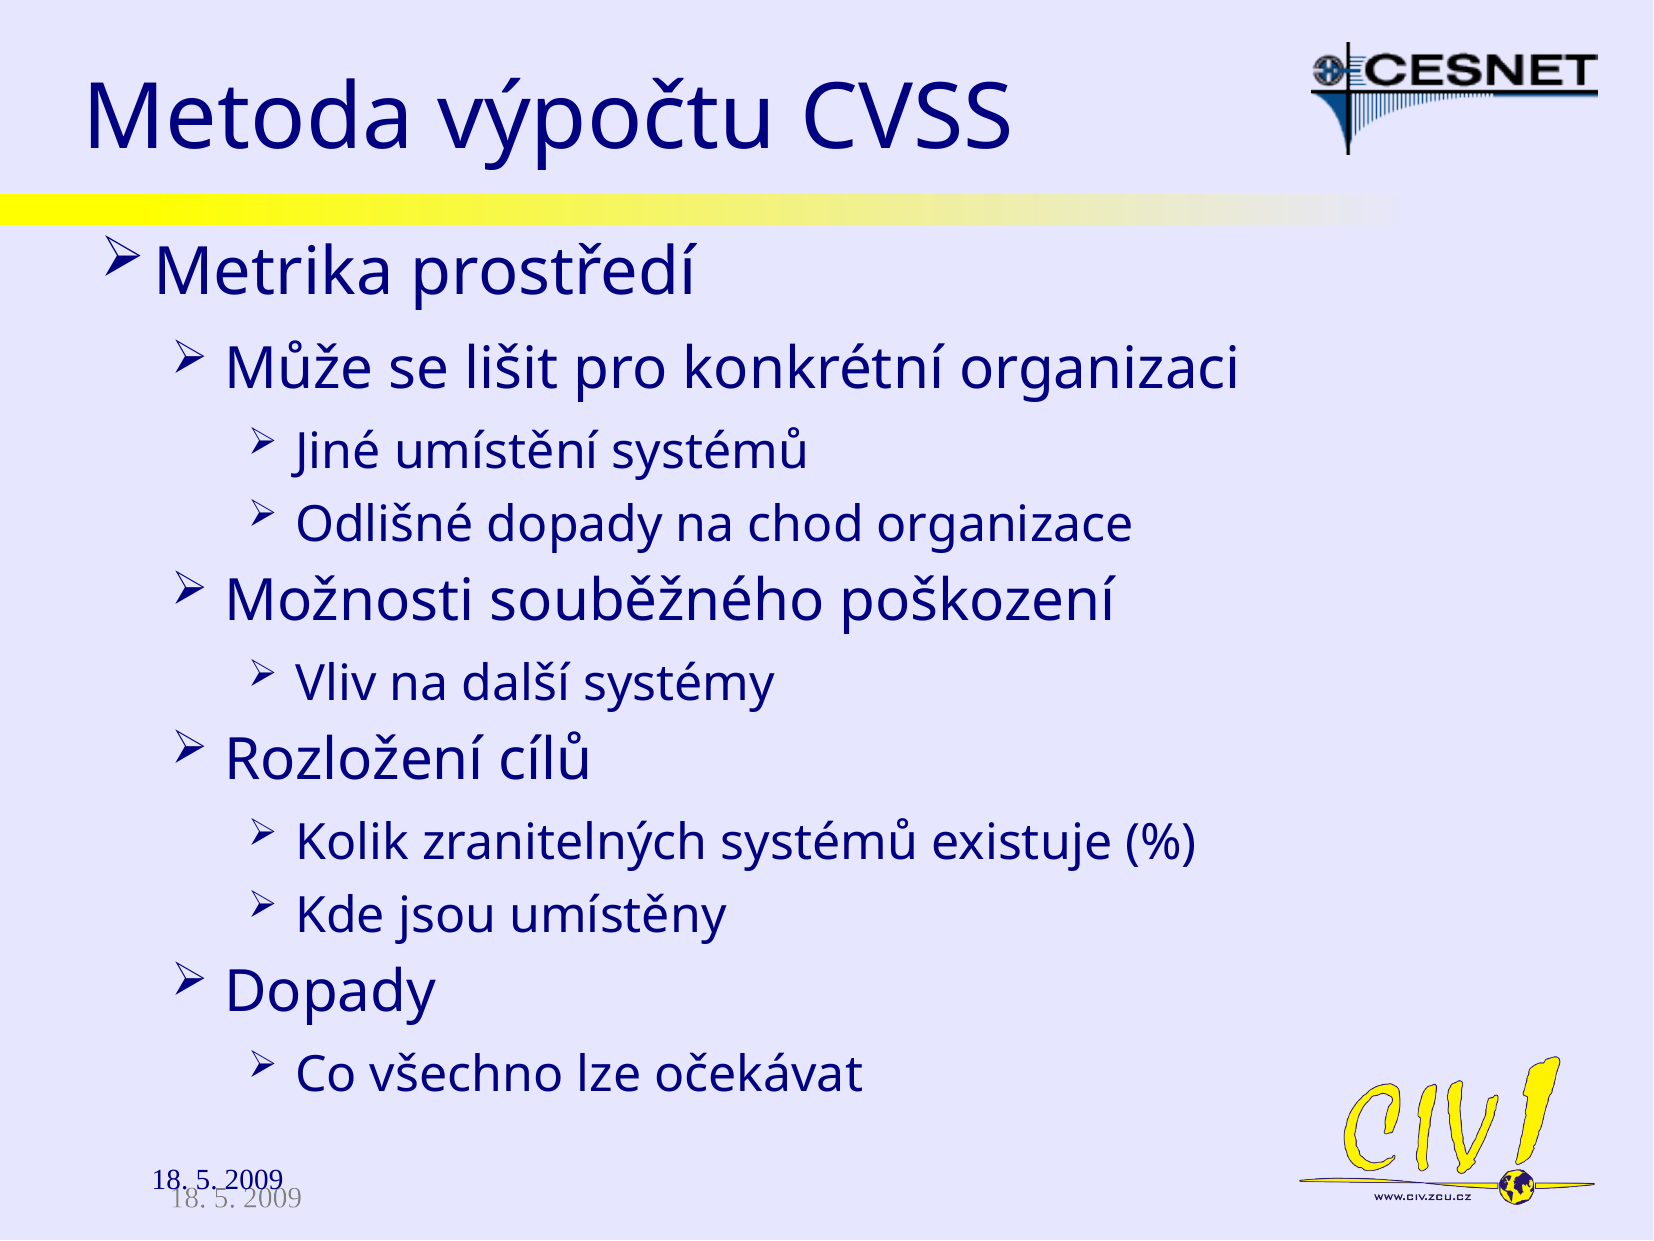

# Metoda výpočtu CVSS
Metrika prostředí
Může se lišit pro konkrétní organizaci
Jiné umístění systémů
Odlišné dopady na chod organizace
Možnosti souběžného poškození
Vliv na další systémy
Rozložení cílů
Kolik zranitelných systémů existuje (%)
Kde jsou umístěny
Dopady
Co všechno lze očekávat
18. 5. 2009